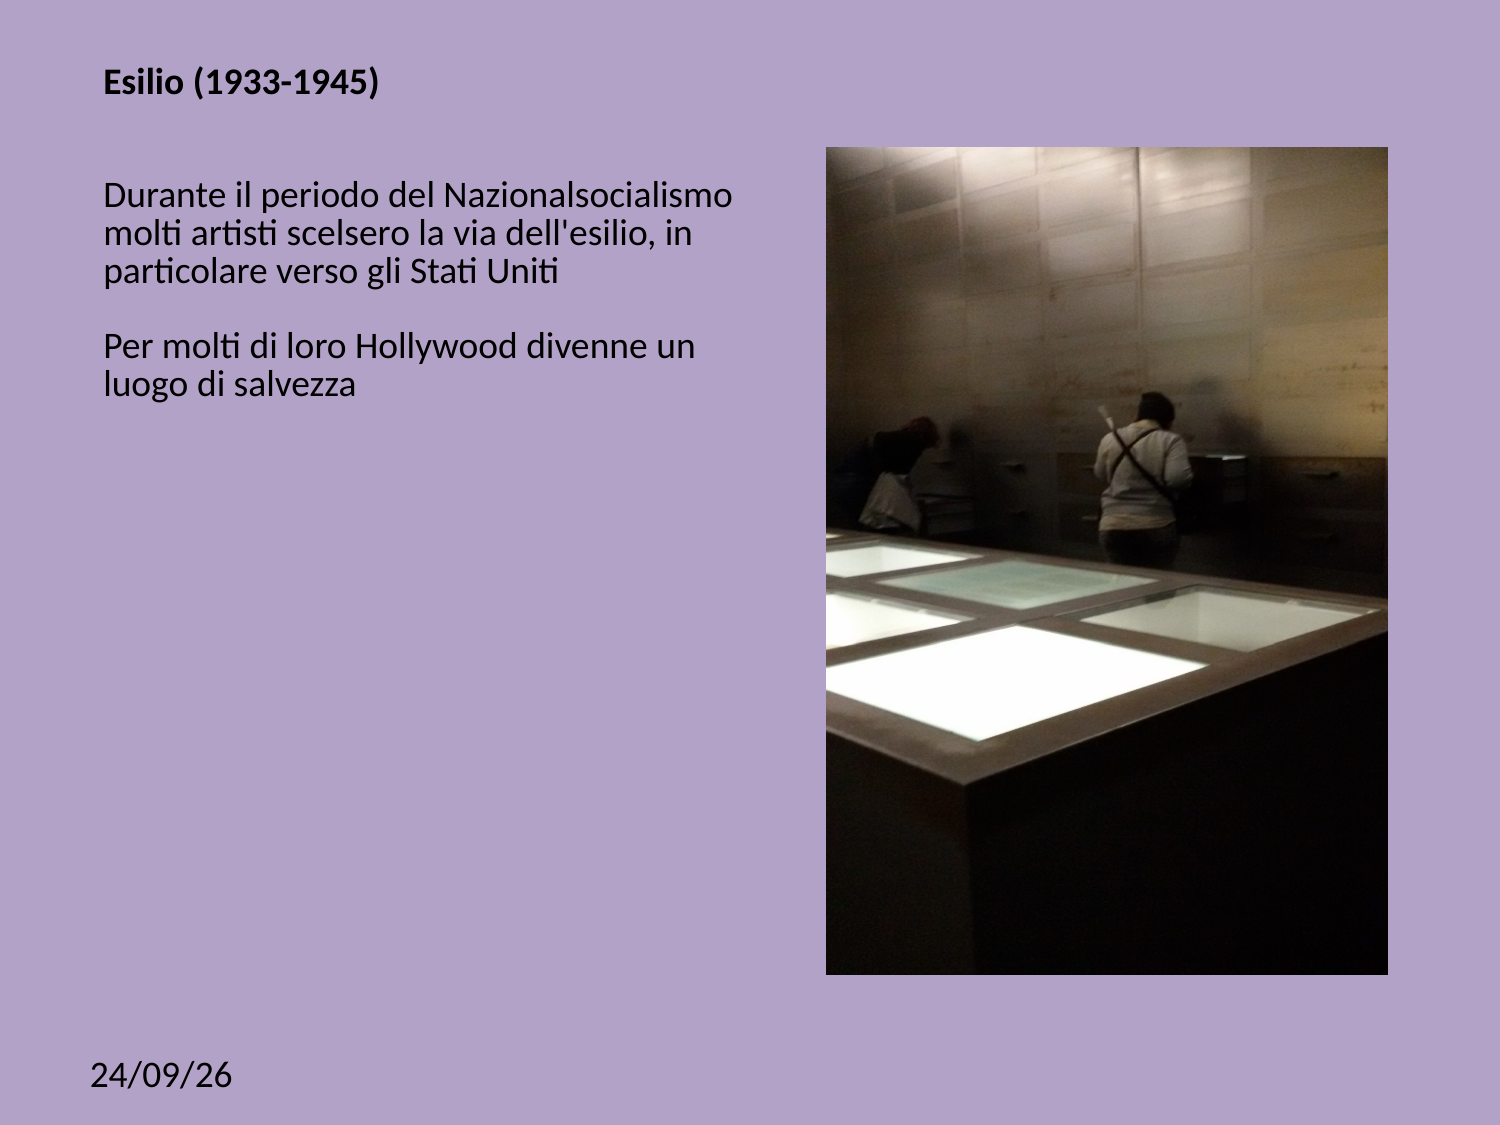

Esilio (1933-1945)
Durante il periodo del Nazionalsocialismo molti artisti scelsero la via dell'esilio, in particolare verso gli Stati Uniti
Per molti di loro Hollywood divenne un luogo di salvezza